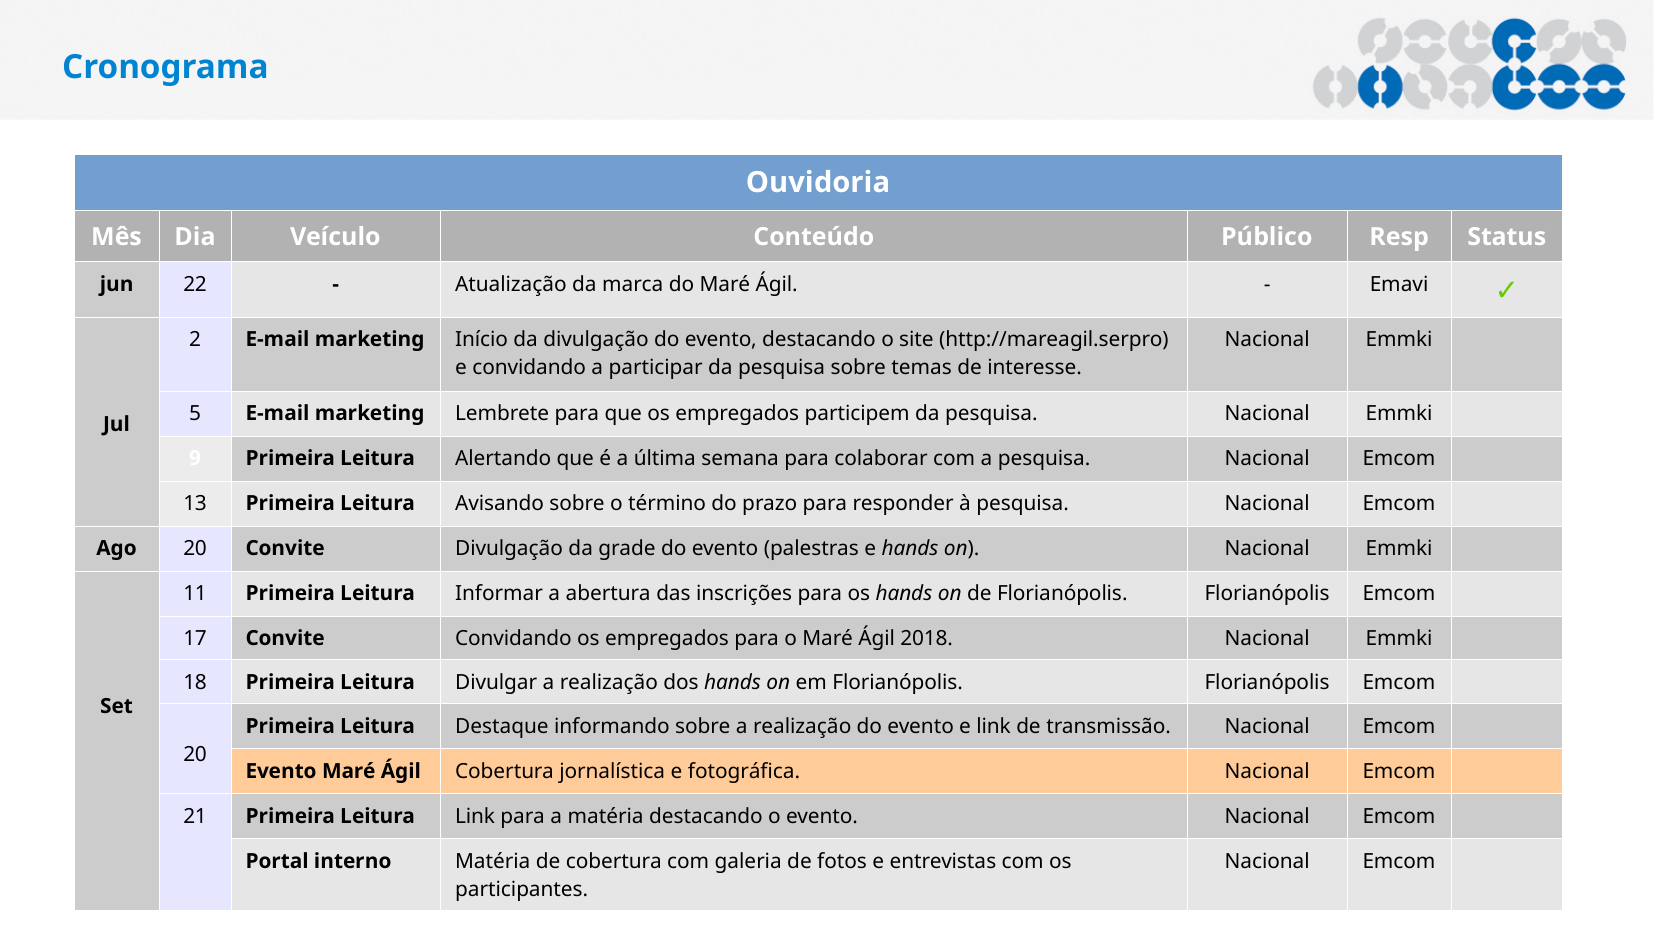

Cronograma
| Ouvidoria | | | | | | |
| --- | --- | --- | --- | --- | --- | --- |
| Mês | Dia | Veículo | Conteúdo | Público | Resp | Status |
| jun | 22 | - | Atualização da marca do Maré Ágil. | - | Emavi | ✓ |
| Jul | 2 | E-mail marketing | Início da divulgação do evento, destacando o site (http://mareagil.serpro) e convidando a participar da pesquisa sobre temas de interesse. | Nacional | Emmki | |
| | 5 | E-mail marketing | Lembrete para que os empregados participem da pesquisa. | Nacional | Emmki | |
| | 9 | Primeira Leitura | Alertando que é a última semana para colaborar com a pesquisa. | Nacional | Emcom | |
| | 13 | Primeira Leitura | Avisando sobre o término do prazo para responder à pesquisa. | Nacional | Emcom | |
| Ago | 20 | Convite | Divulgação da grade do evento (palestras e hands on). | Nacional | Emmki | |
| Set | 11 | Primeira Leitura | Informar a abertura das inscrições para os hands on de Florianópolis. | Florianópolis | Emcom | |
| | 17 | Convite | Convidando os empregados para o Maré Ágil 2018. | Nacional | Emmki | |
| | 18 | Primeira Leitura | Divulgar a realização dos hands on em Florianópolis. | Florianópolis | Emcom | |
| | 20 | Primeira Leitura | Destaque informando sobre a realização do evento e link de transmissão. | Nacional | Emcom | |
| | | Evento Maré Ágil | Cobertura jornalística e fotográfica. | Nacional | Emcom | |
| | 21 | Primeira Leitura | Link para a matéria destacando o evento. | Nacional | Emcom | |
| | | Portal interno | Matéria de cobertura com galeria de fotos e entrevistas com os participantes. | Nacional | Emcom | |